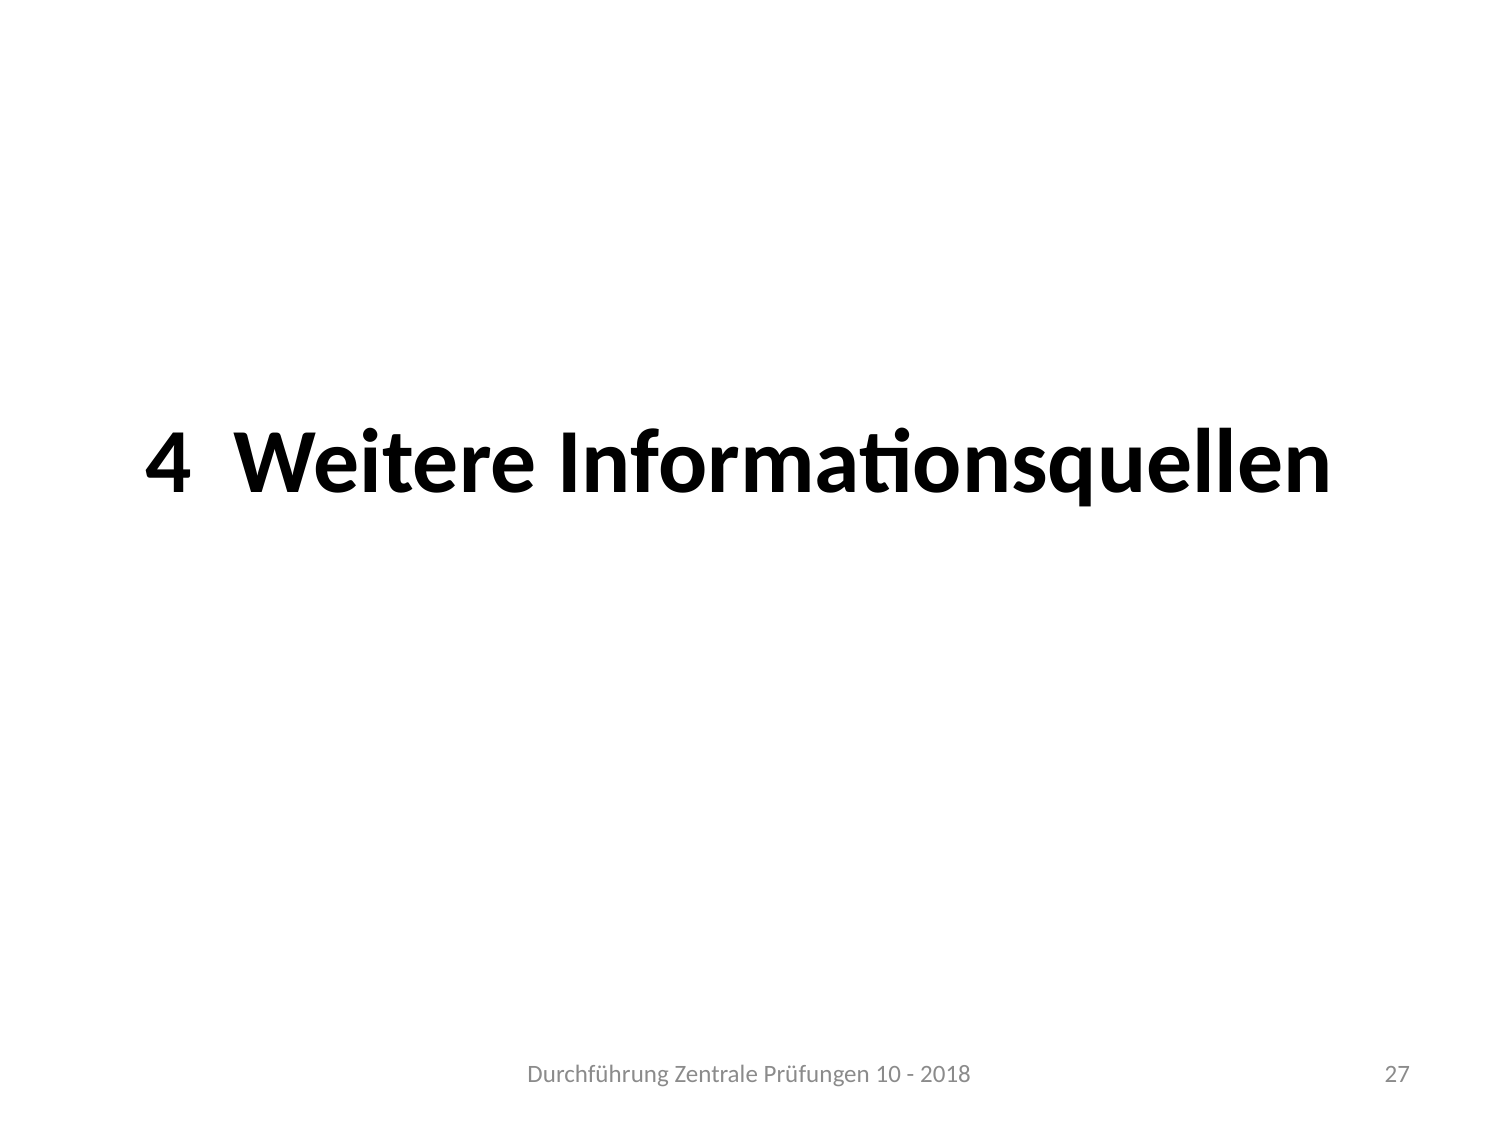

# 4 Weitere Informationsquellen
Durchführung Zentrale Prüfungen 10 - 2018